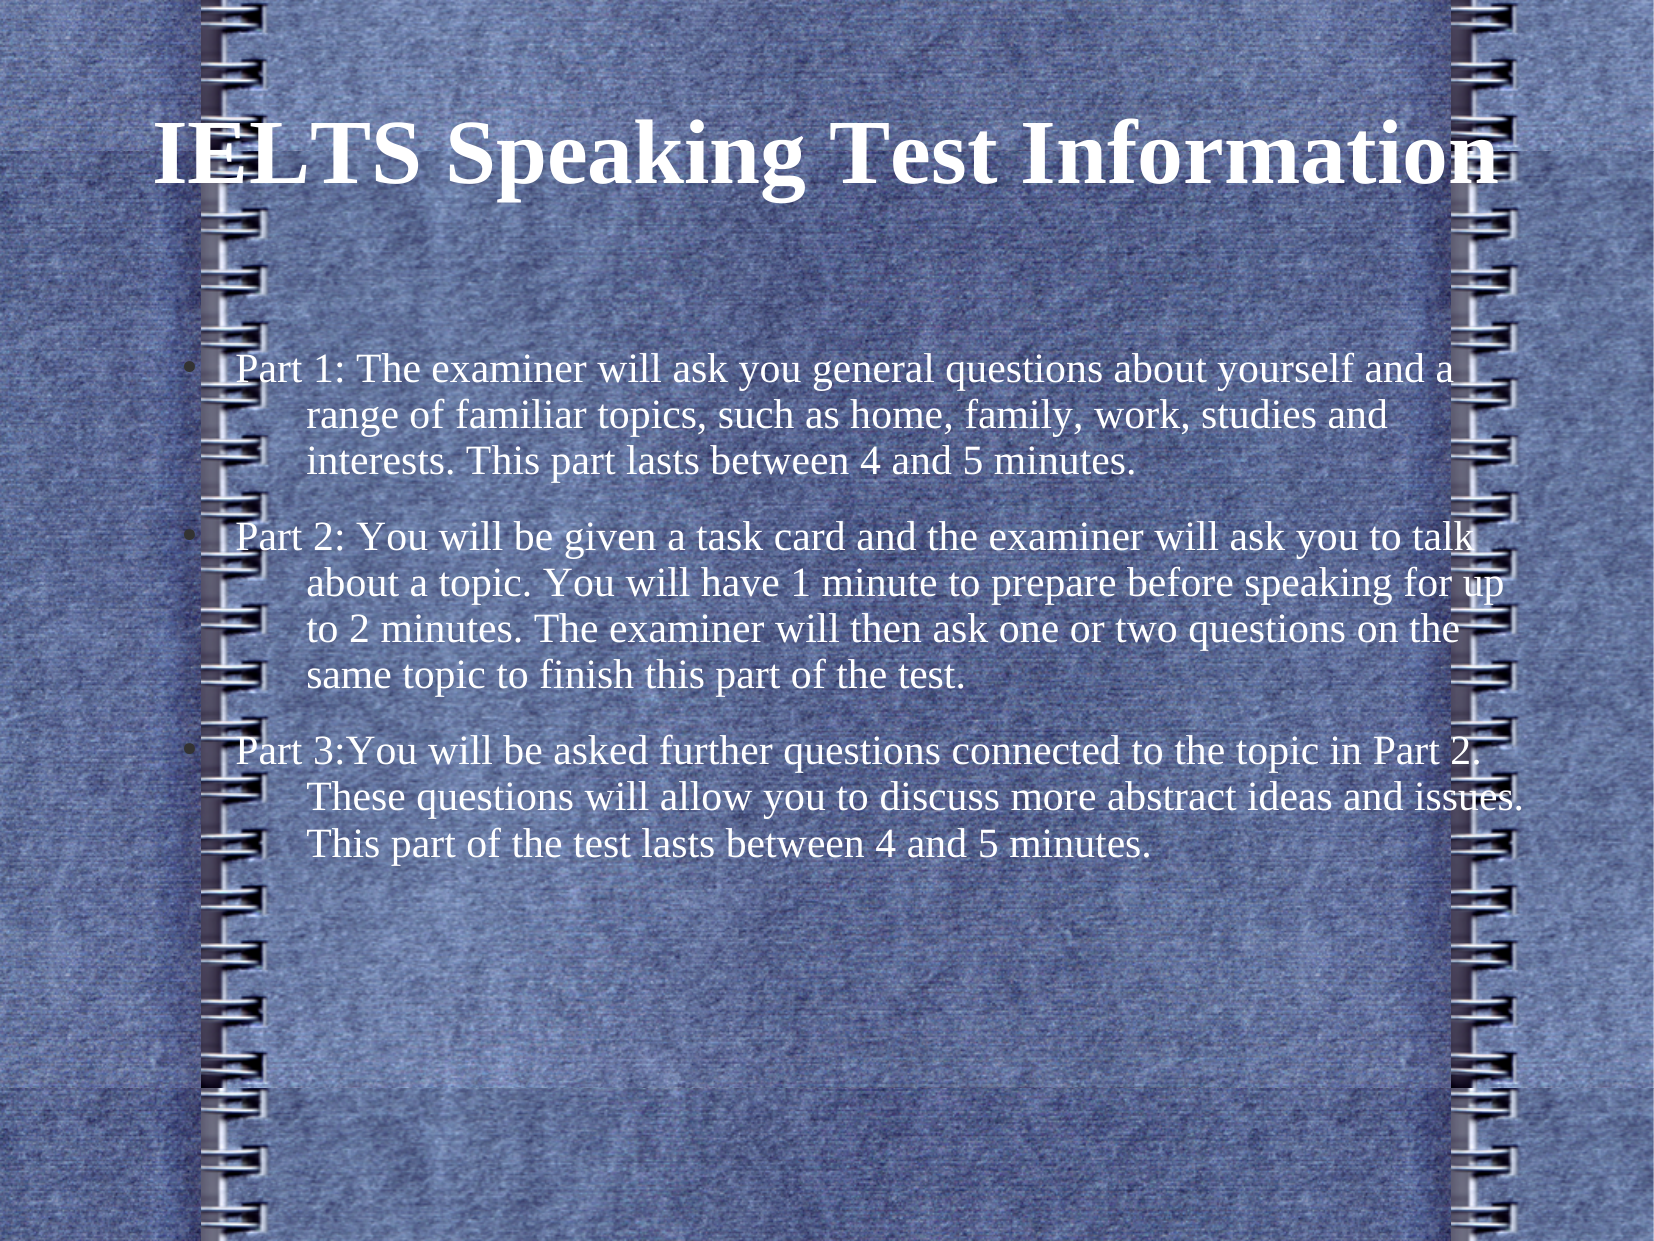

# IELTS Speaking Test Information
Part 1: The examiner will ask you general questions about yourself and a range of familiar topics, such as home, family, work, studies and interests. This part lasts between 4 and 5 minutes.
Part 2: You will be given a task card and the examiner will ask you to talk about a topic. You will have 1 minute to prepare before speaking for up to 2 minutes. The examiner will then ask one or two questions on the same topic to finish this part of the test.
Part 3:You will be asked further questions connected to the topic in Part 2. These questions will allow you to discuss more abstract ideas and issues. This part of the test lasts between 4 and 5 minutes.